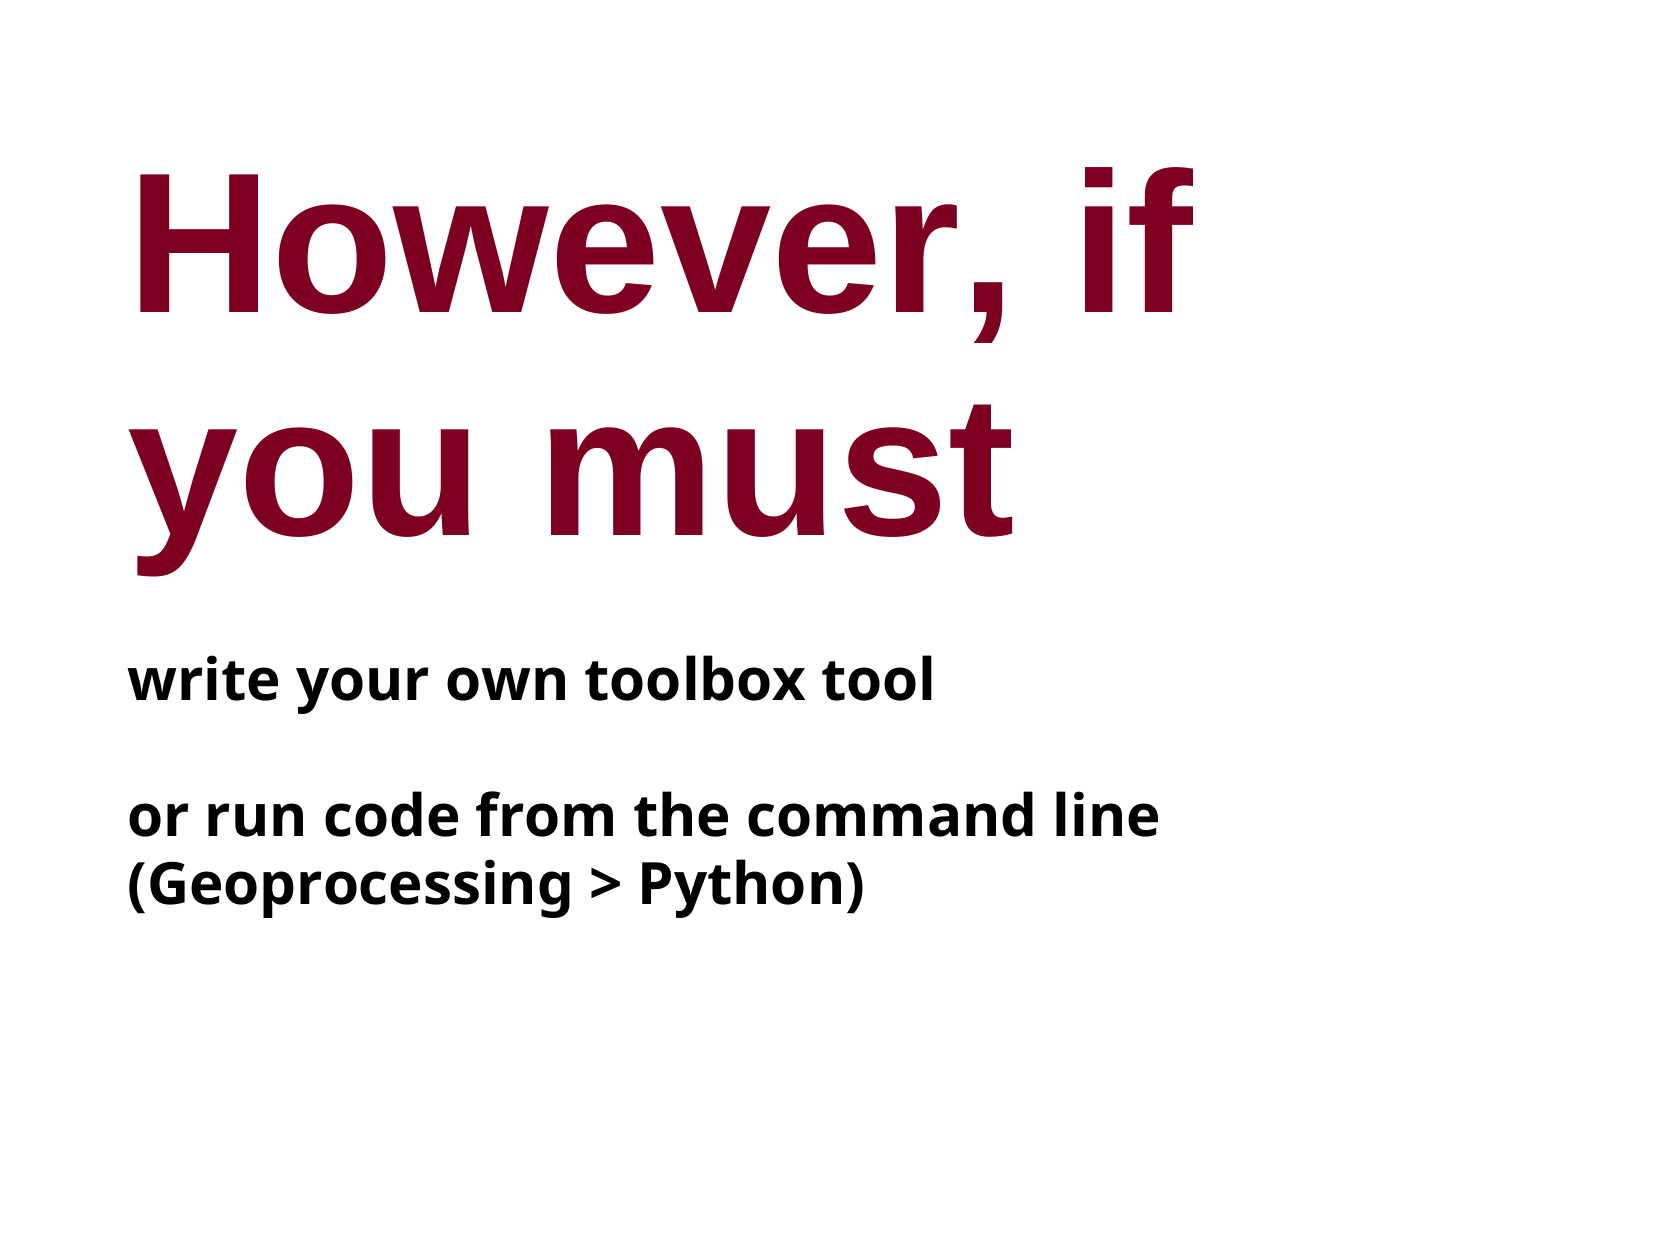

However, if you must
write your own toolbox tool
or run code from the command line
(Geoprocessing > Python)